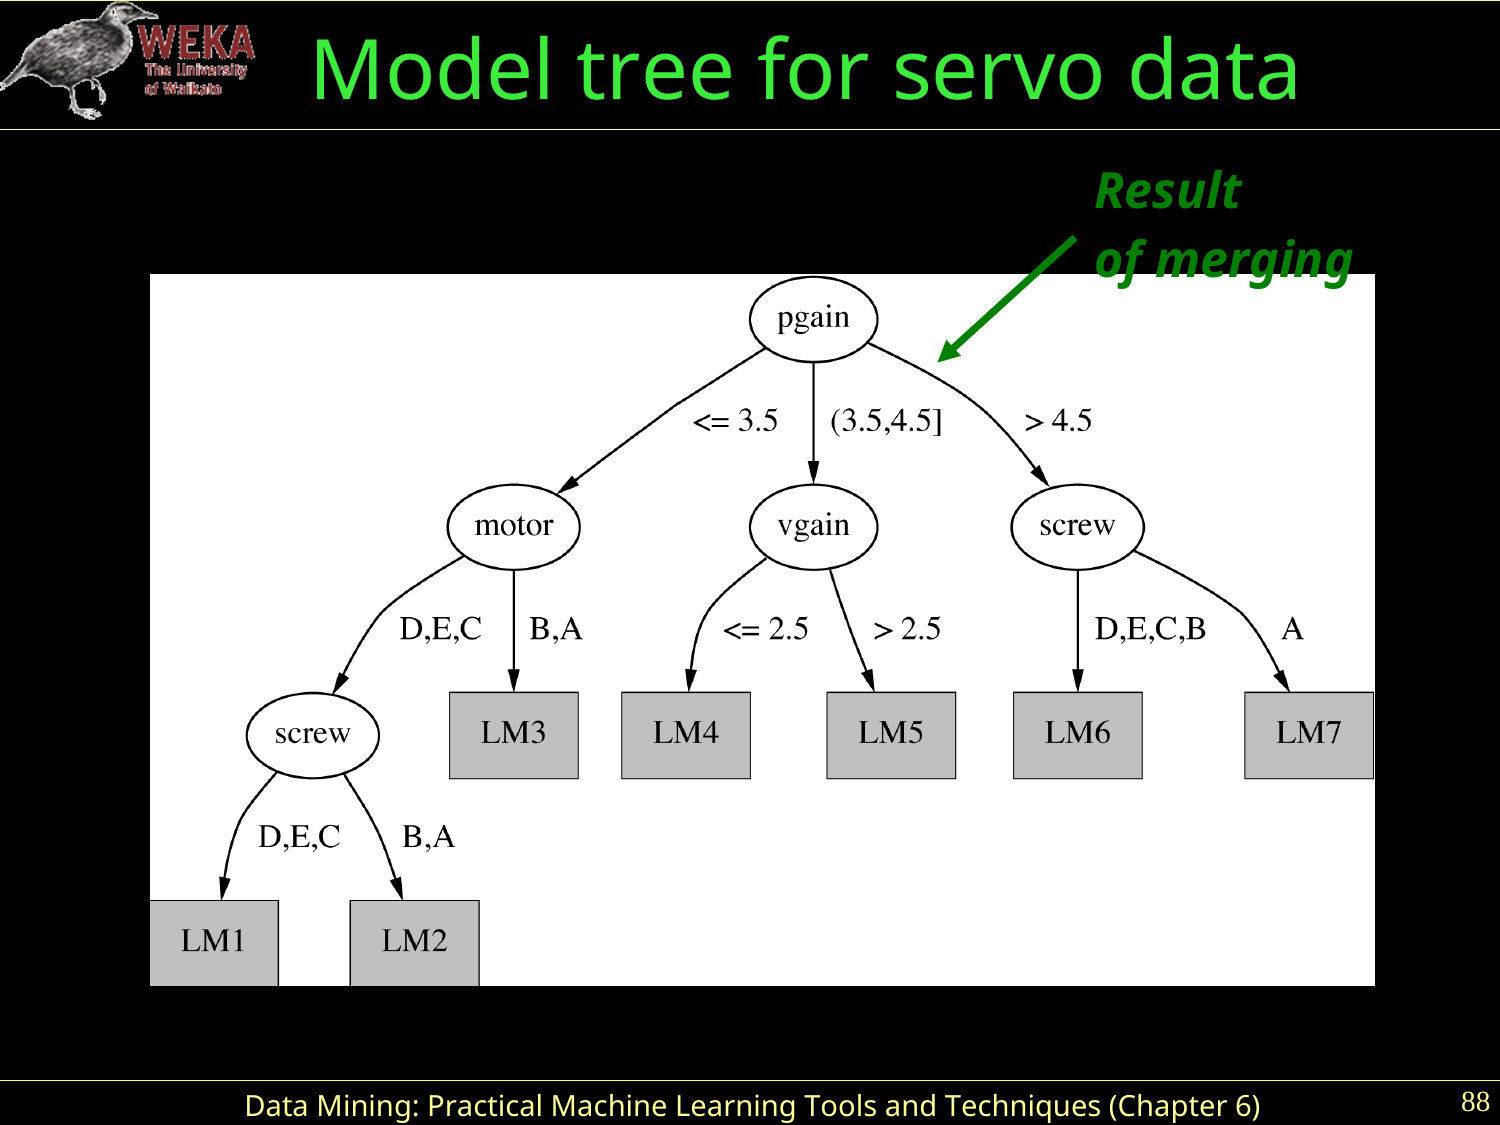

# Model tree for servo data
Result
of merging
Data Mining: Practical Machine Learning Tools and Techniques (Chapter 6)
88